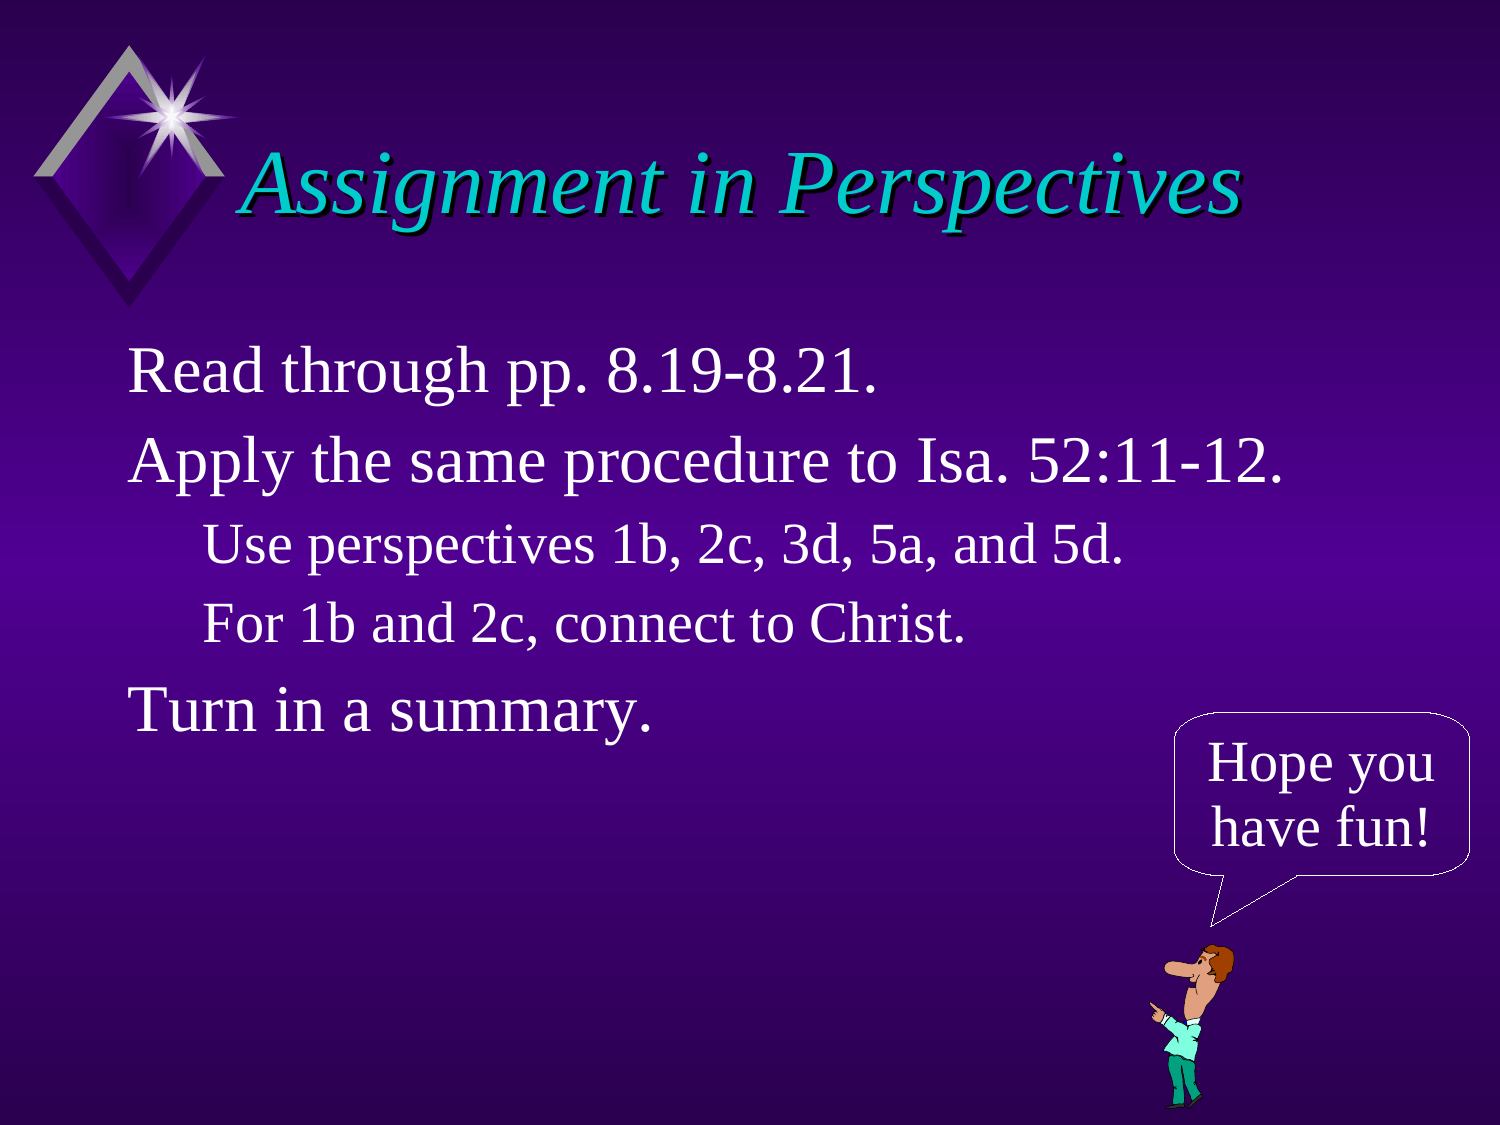

# Assignment in Perspectives
Read through pp. 8.19-8.21.
Apply the same procedure to Isa. 52:11-12.
Use perspectives 1b, 2c, 3d, 5a, and 5d.
For 1b and 2c, connect to Christ.
Turn in a summary.
Hope you
have fun!